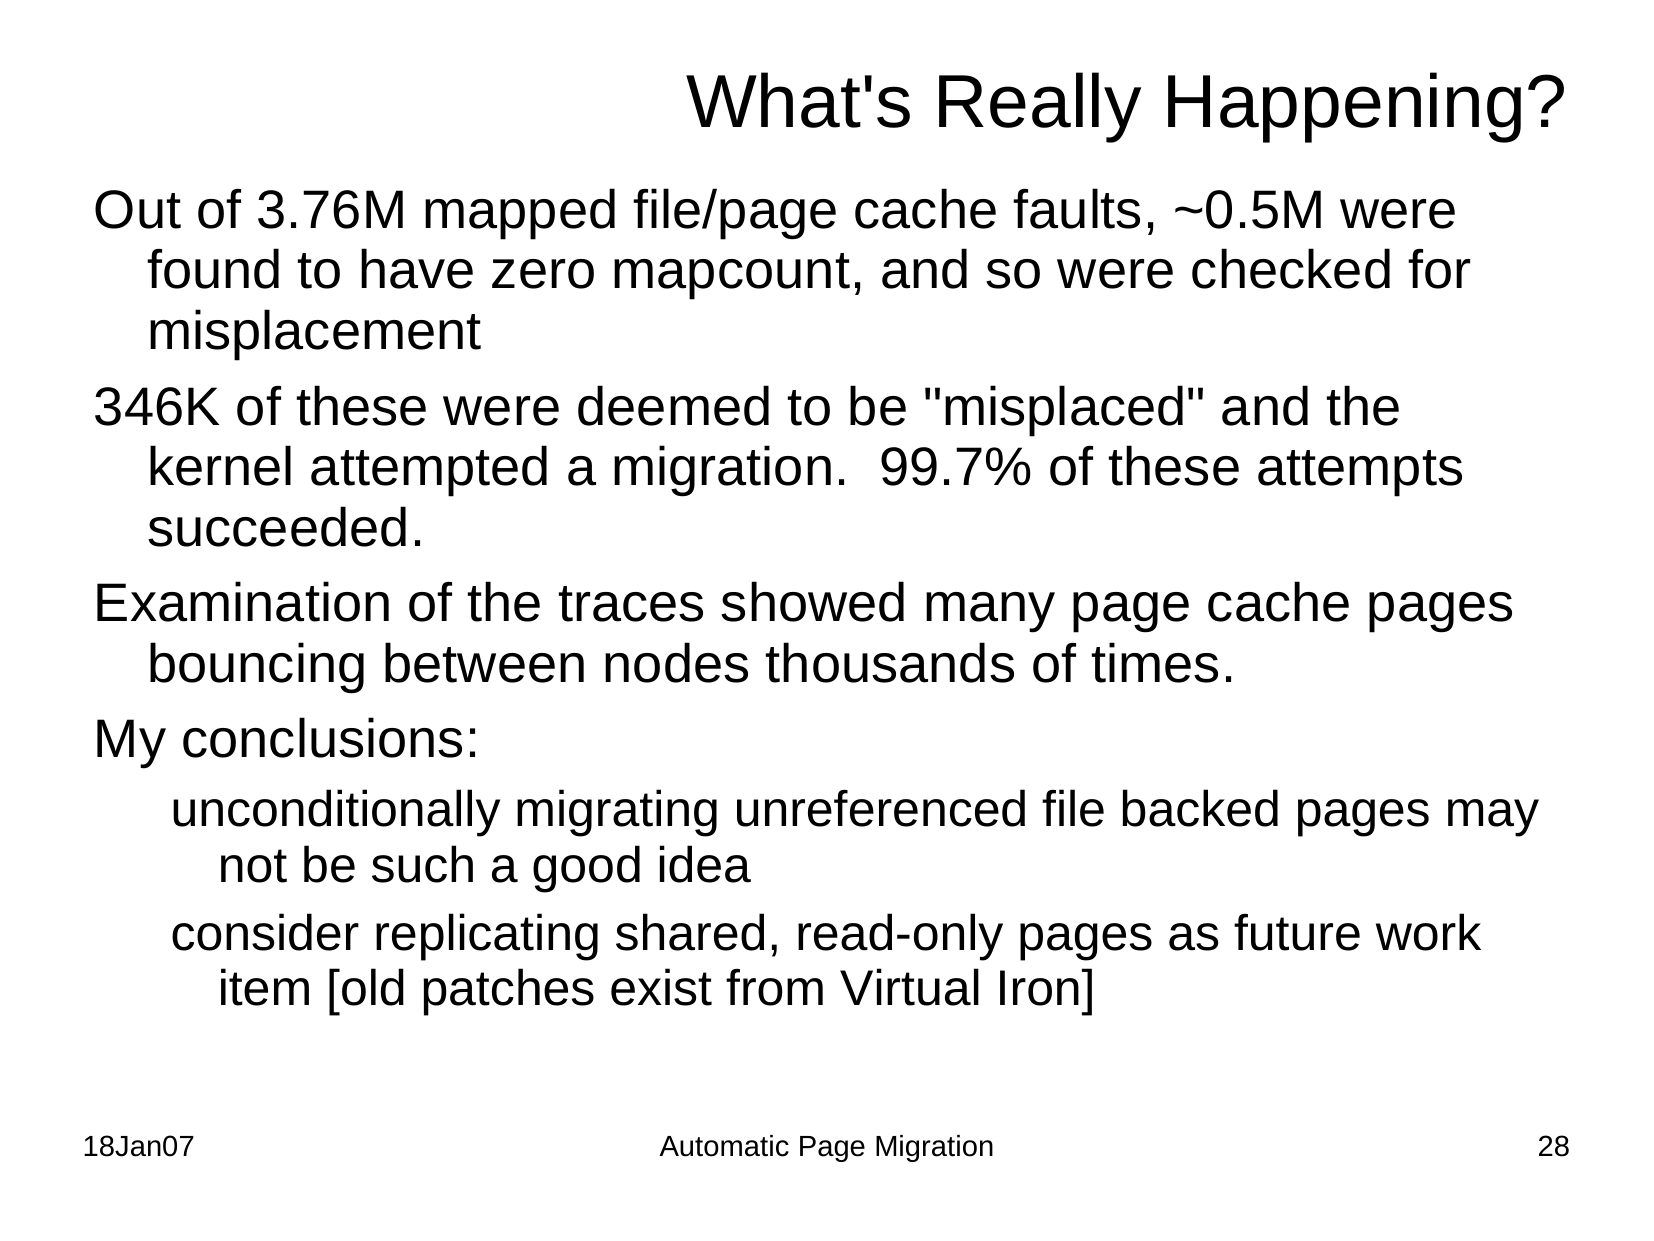

# What's Really Happening?
Out of 3.76M mapped file/page cache faults, ~0.5M were found to have zero mapcount, and so were checked for misplacement
346K of these were deemed to be "misplaced" and the kernel attempted a migration. 99.7% of these attempts succeeded.
Examination of the traces showed many page cache pages bouncing between nodes thousands of times.
My conclusions:
unconditionally migrating unreferenced file backed pages may not be such a good idea
consider replicating shared, read-only pages as future work item [old patches exist from Virtual Iron]
18Jan07
Automatic Page Migration
28